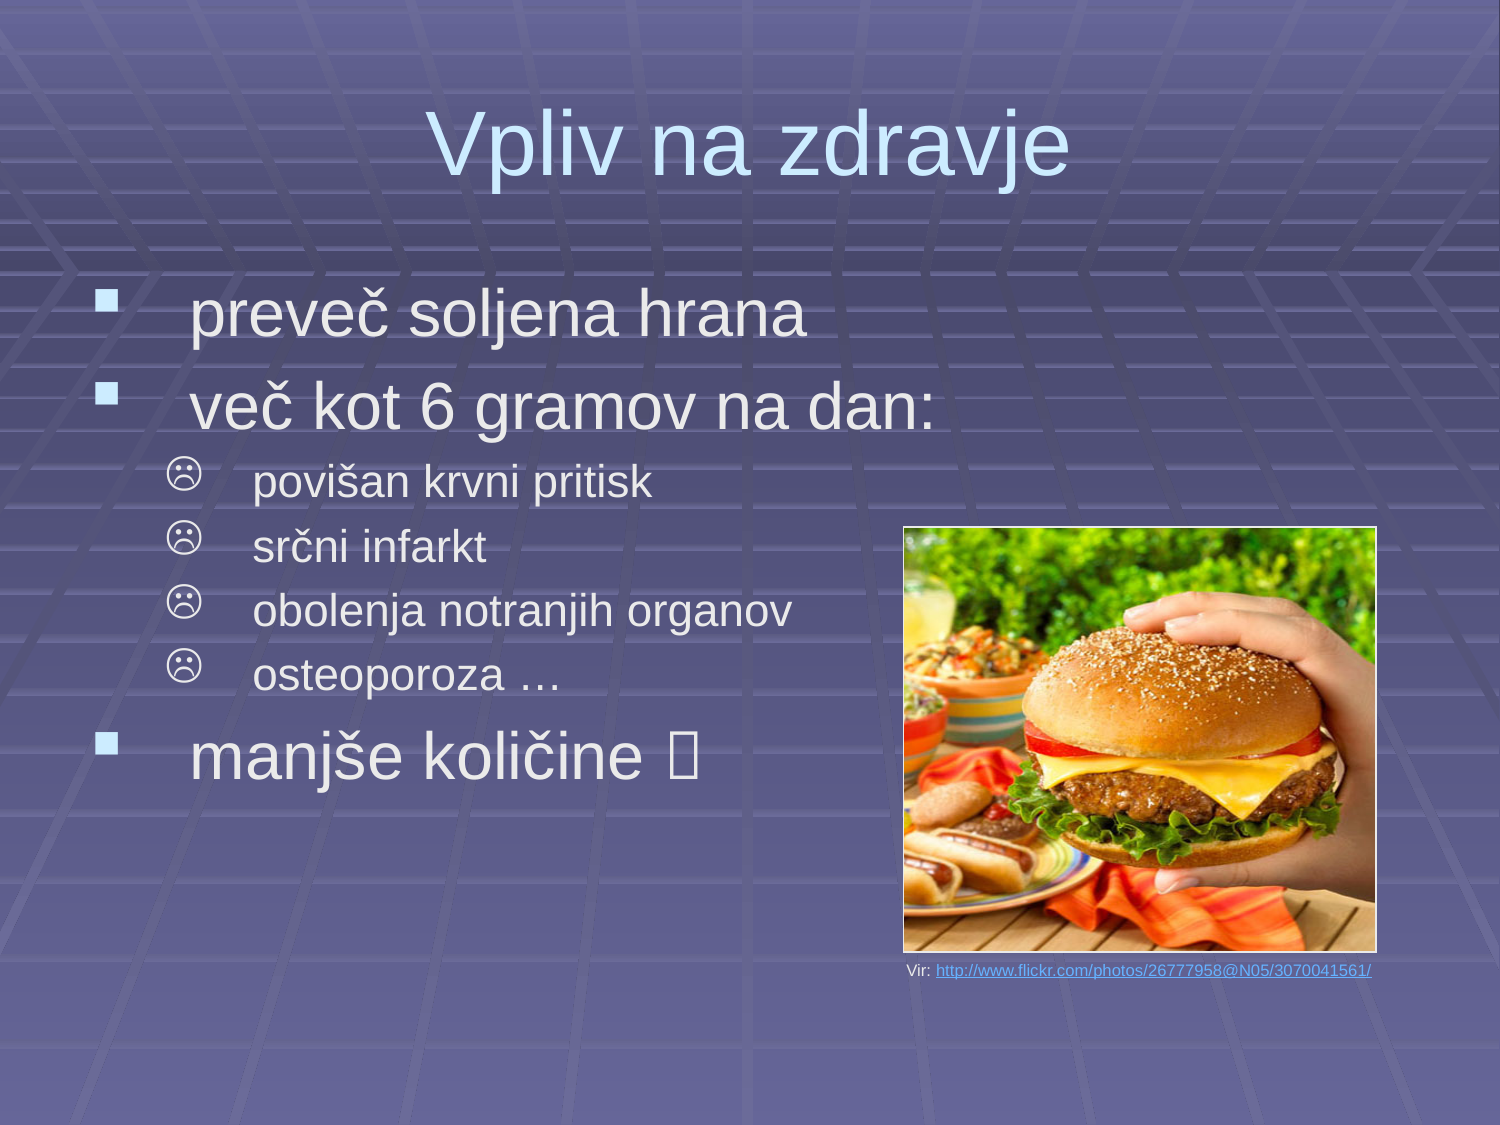

# Vpliv na zdravje
preveč soljena hrana
več kot 6 gramov na dan:
povišan krvni pritisk
srčni infarkt
obolenja notranjih organov
osteoporoza …
manjše količine 
Vir: http://www.flickr.com/photos/26777958@N05/3070041561/